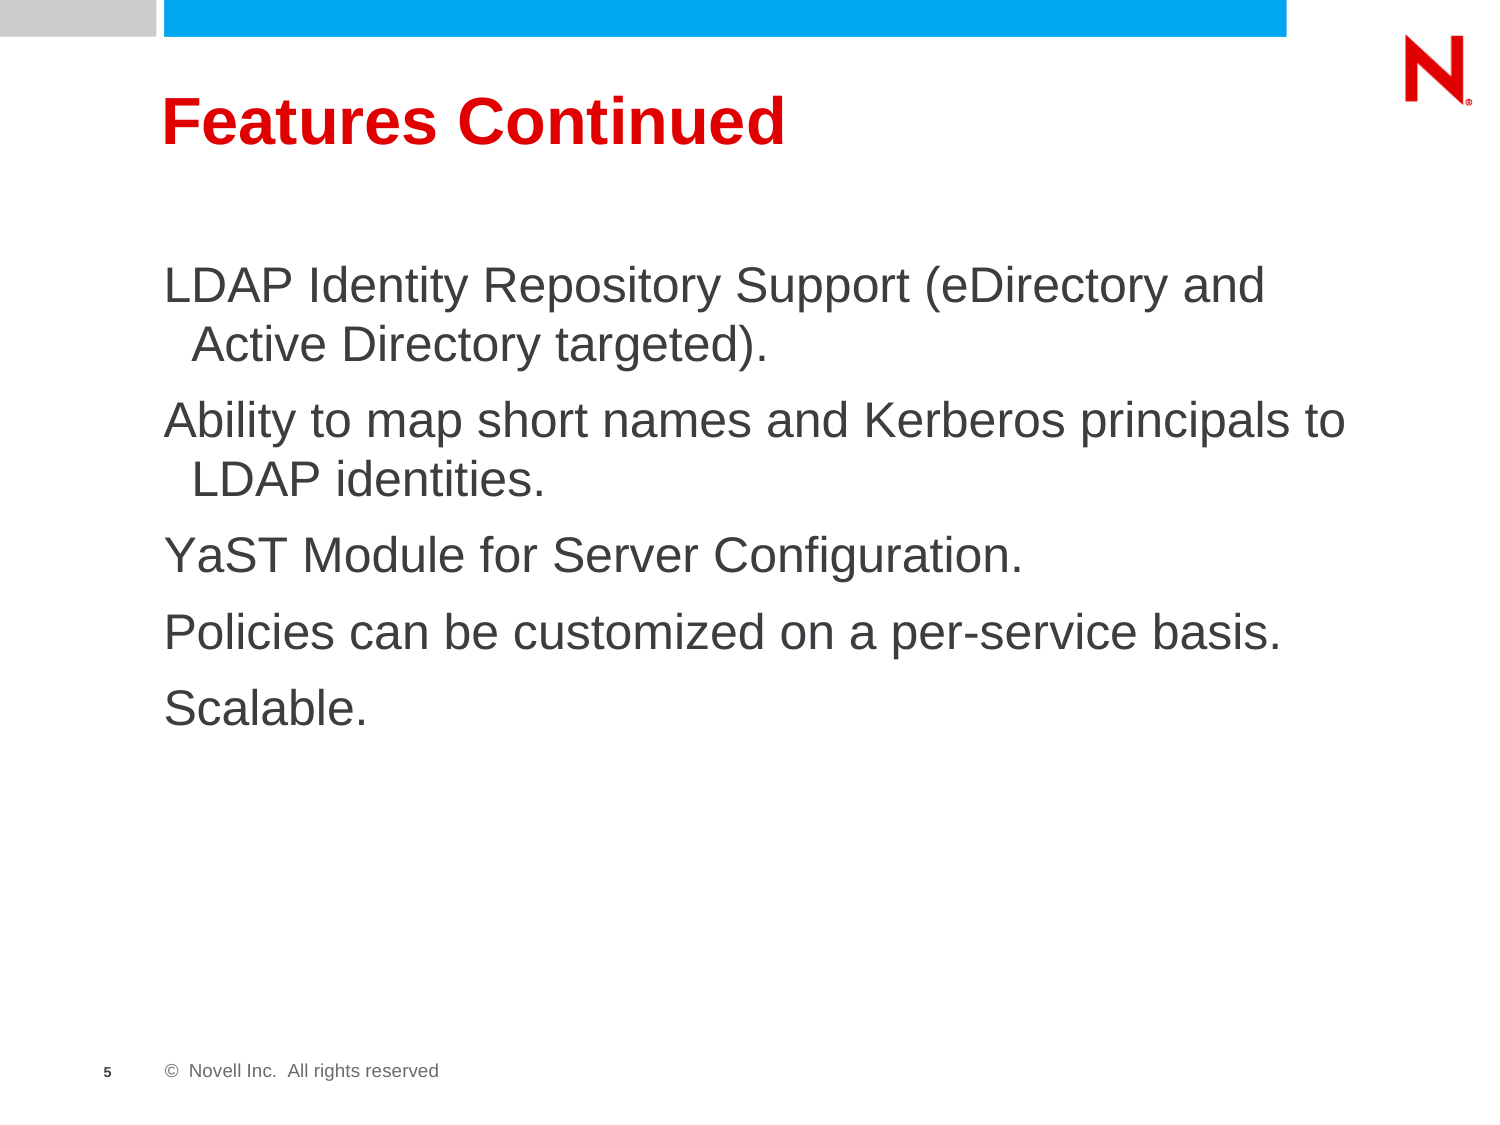

# Features Continued
LDAP Identity Repository Support (eDirectory and Active Directory targeted).
Ability to map short names and Kerberos principals to LDAP identities.
YaST Module for Server Configuration.
Policies can be customized on a per-service basis.
Scalable.